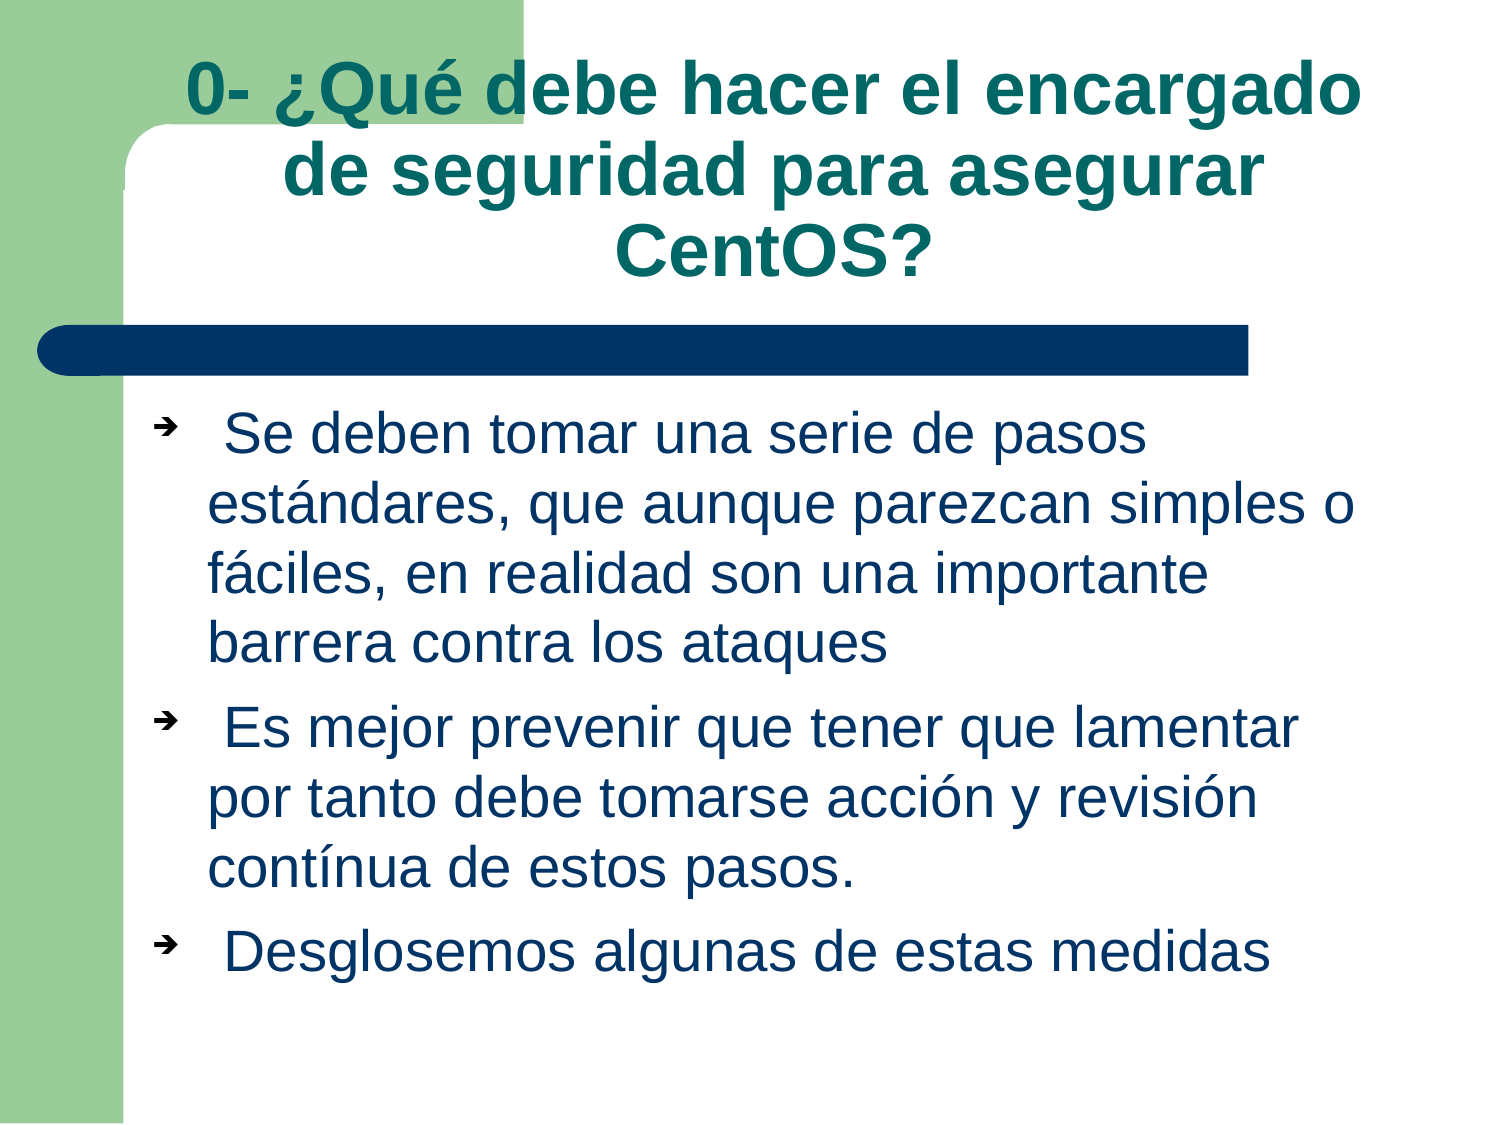

# 0- ¿Qué debe hacer el encargado de seguridad para asegurar CentOS?
 Se deben tomar una serie de pasos estándares, que aunque parezcan simples o fáciles, en realidad son una importante barrera contra los ataques
 Es mejor prevenir que tener que lamentar por tanto debe tomarse acción y revisión contínua de estos pasos.
 Desglosemos algunas de estas medidas